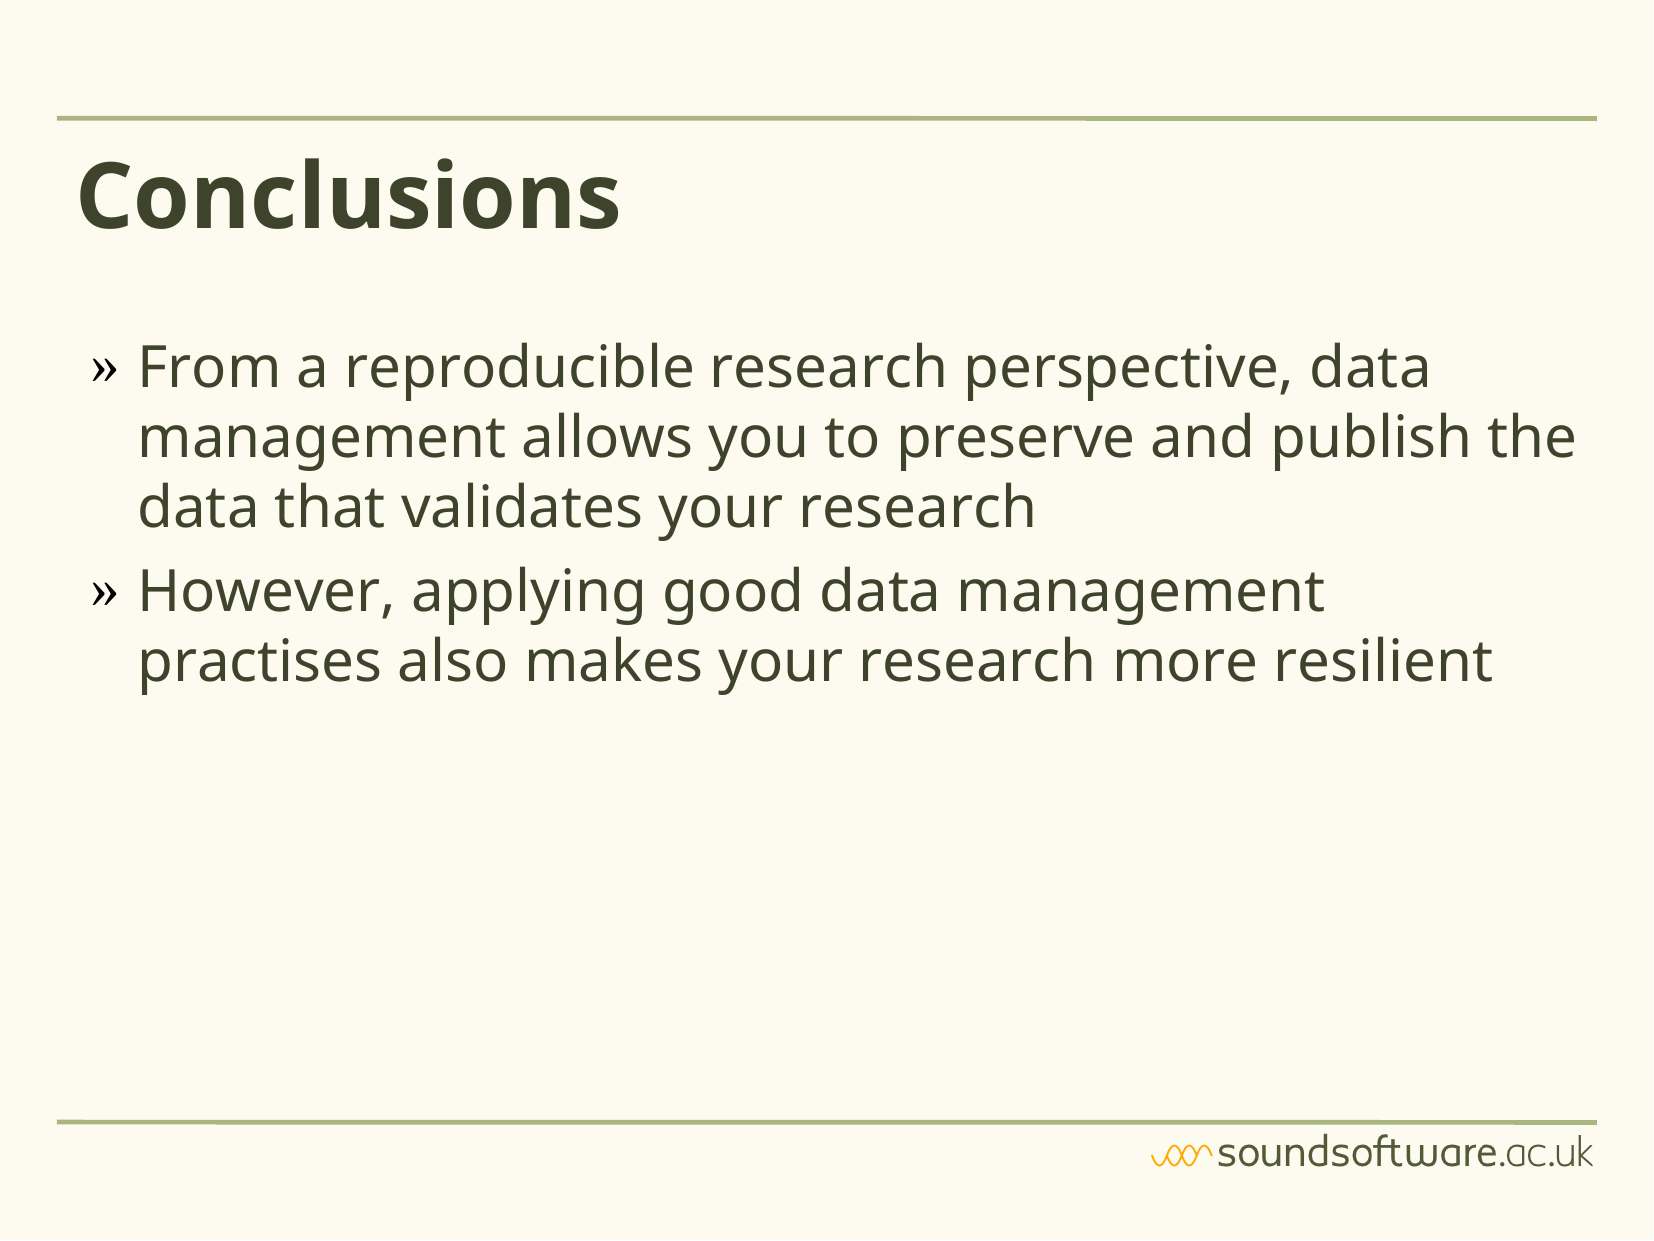

# Conclusions
From a reproducible research perspective, data management allows you to preserve and publish the data that validates your research
However, applying good data management practises also makes your research more resilient